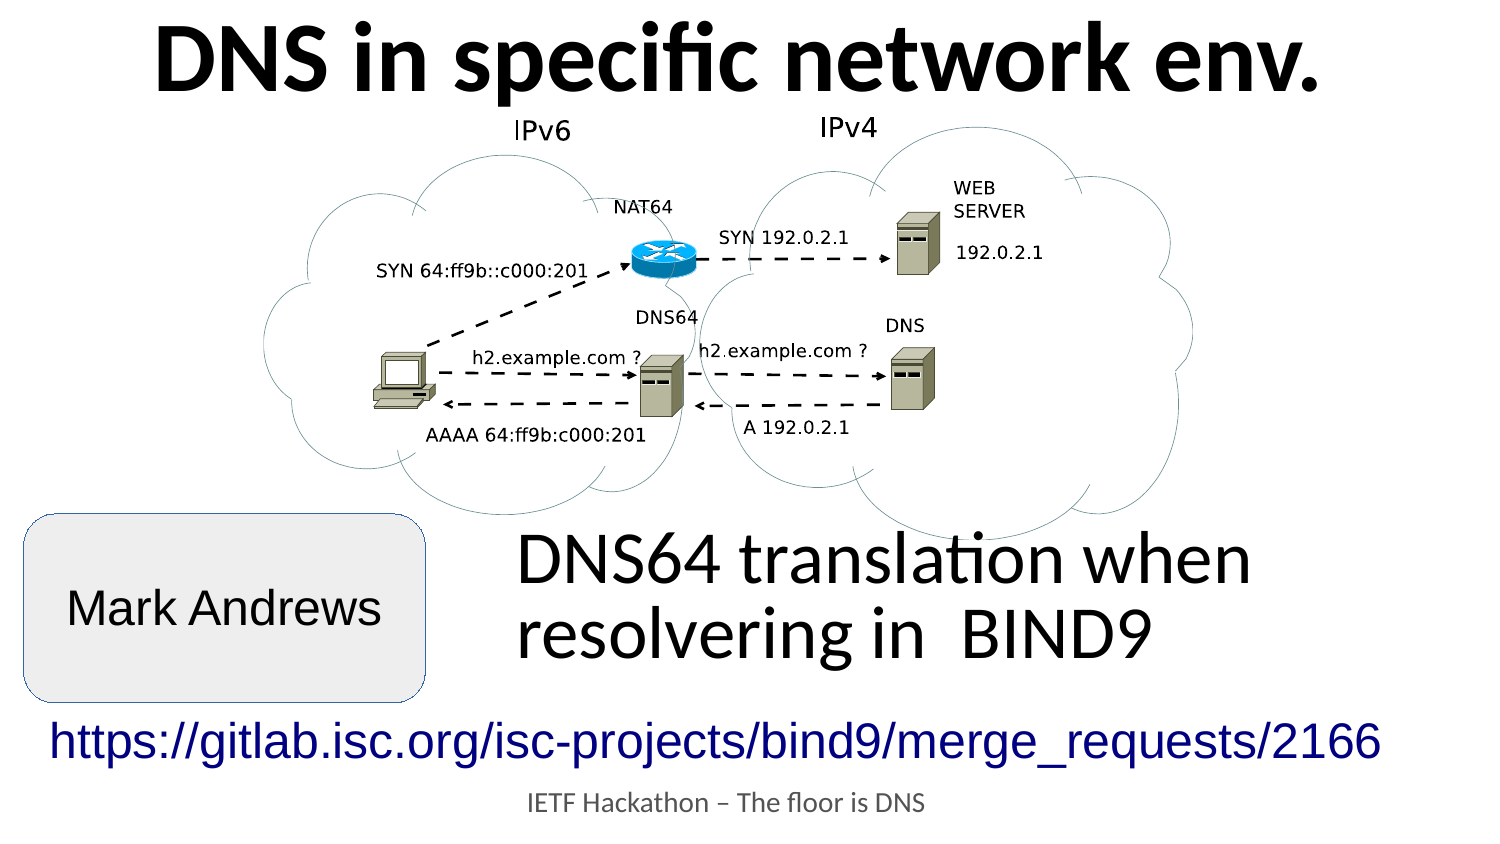

# DNS in specific network env.
Mark Andrews
DNS64 translation when resolvering in BIND9
https://gitlab.isc.org/isc-projects/bind9/merge_requests/2166